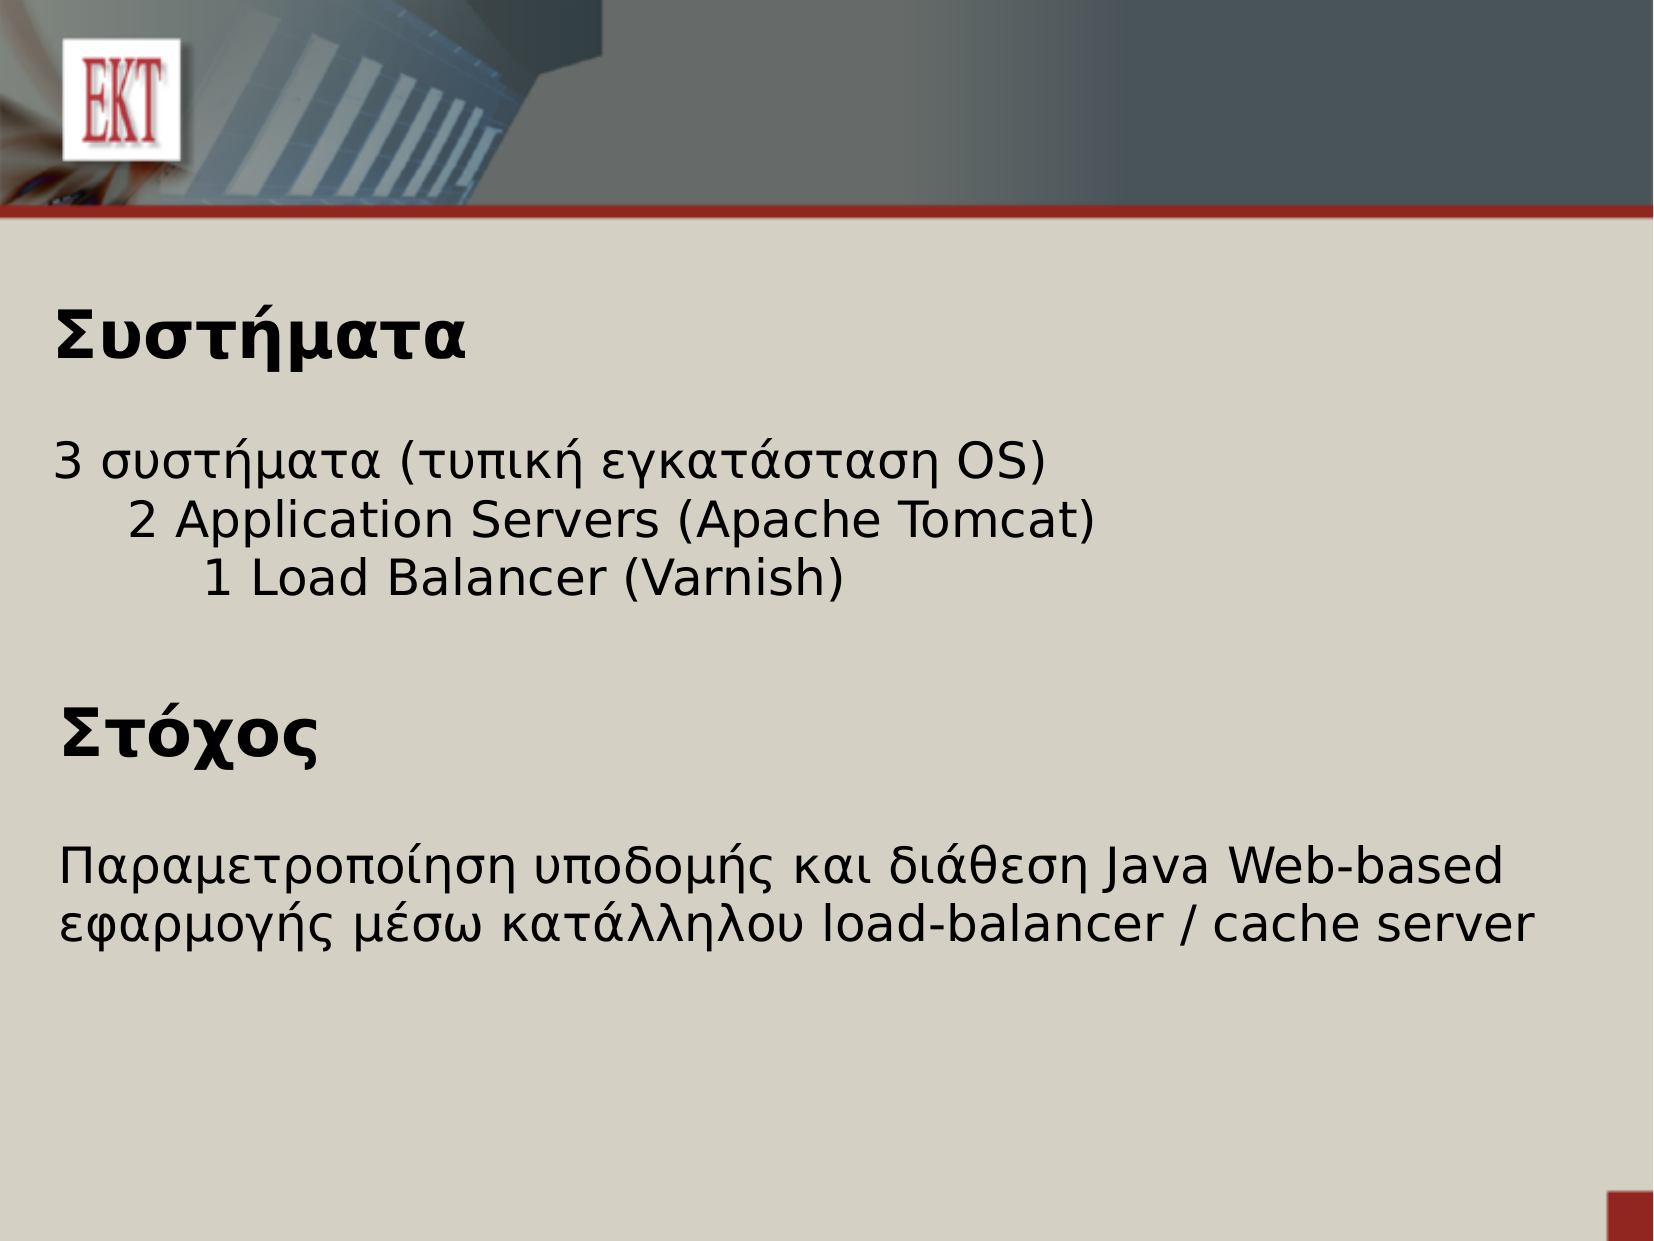

# Συστήματα
3 συστήματα (τυπική εγκατάσταση OS)
	2 Application Servers (Apache Tomcat)
		1 Load Balancer (Varnish)
Στόχος
Παραμετροποίηση υποδομής και διάθεση Java Web-based εφαρμογής μέσω κατάλληλου load-balancer / cache server